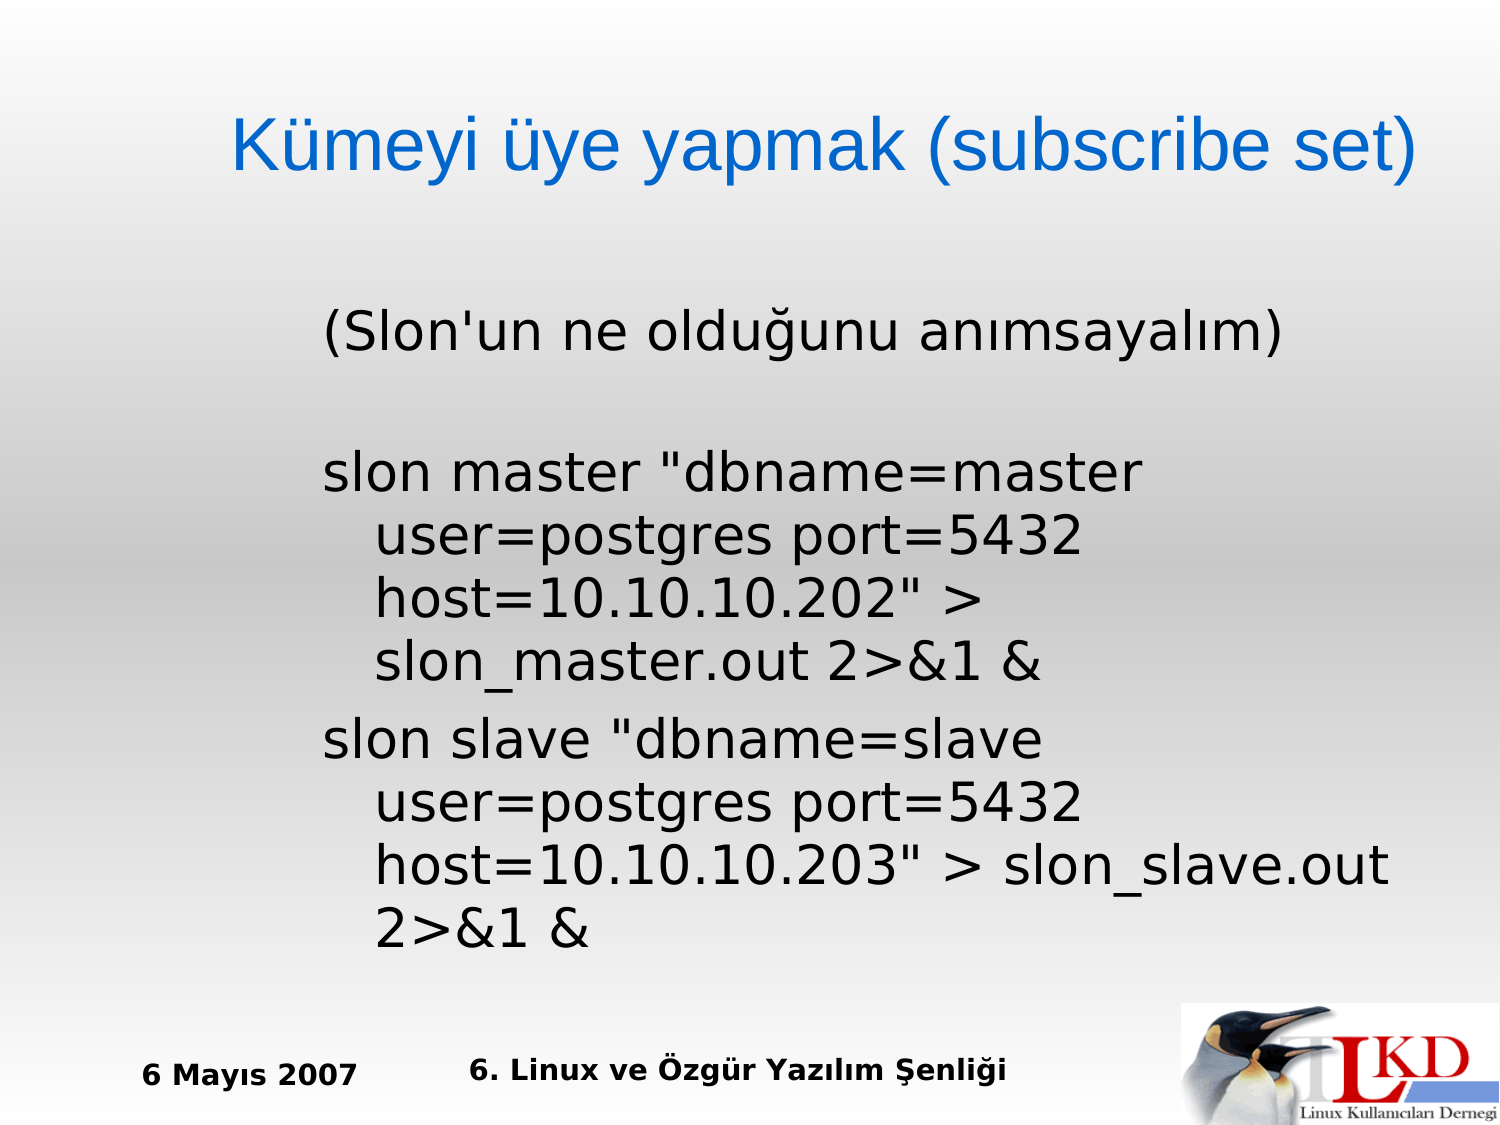

# Kümeyi üye yapmak (subscribe set)
(Slon'un ne olduğunu anımsayalım)
slon master "dbname=master user=postgres port=5432 host=10.10.10.202" > slon_master.out 2>&1 &
slon slave "dbname=slave user=postgres port=5432 host=10.10.10.203" > slon_slave.out 2>&1 &